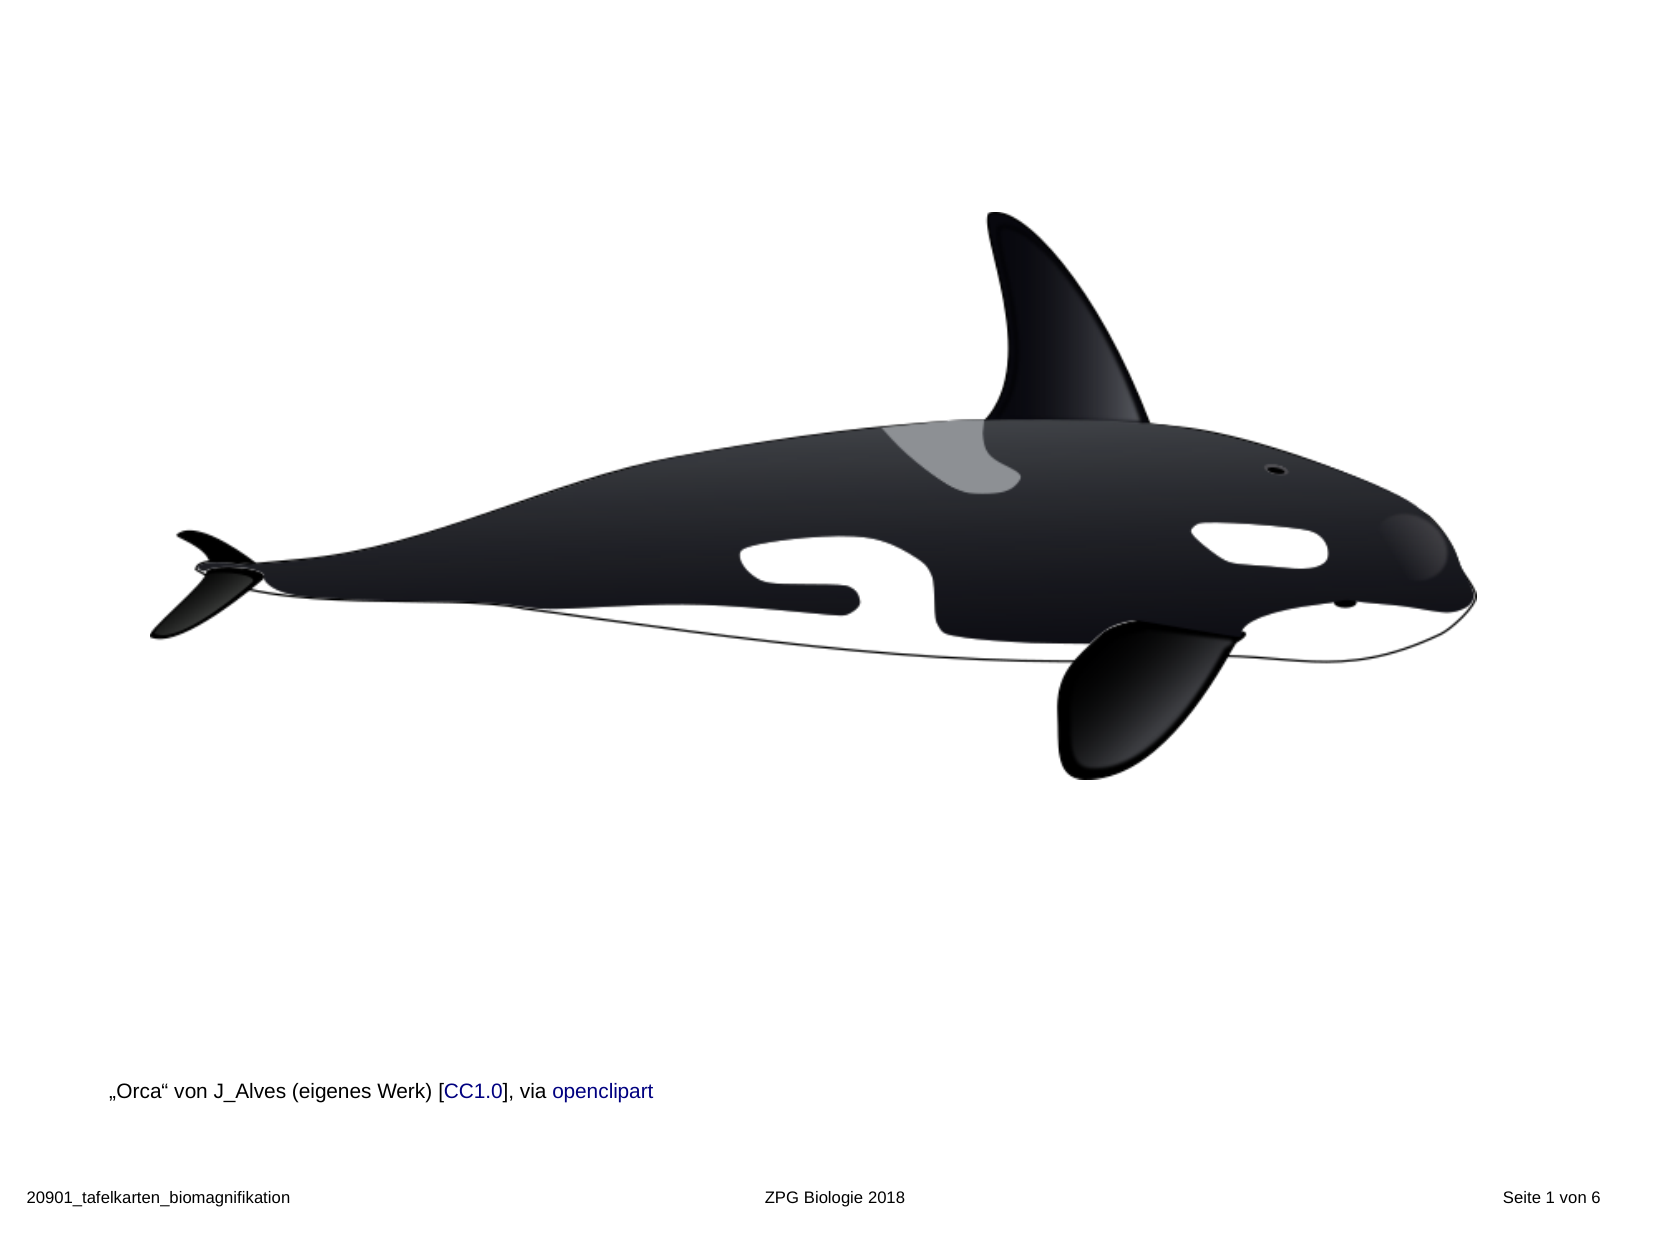

„Orca“ von J_Alves (eigenes Werk) [CC1.0], via openclipart
20901_tafelkarten_biomagnifikation							ZPG Biologie 2018									Seite 1 von 6